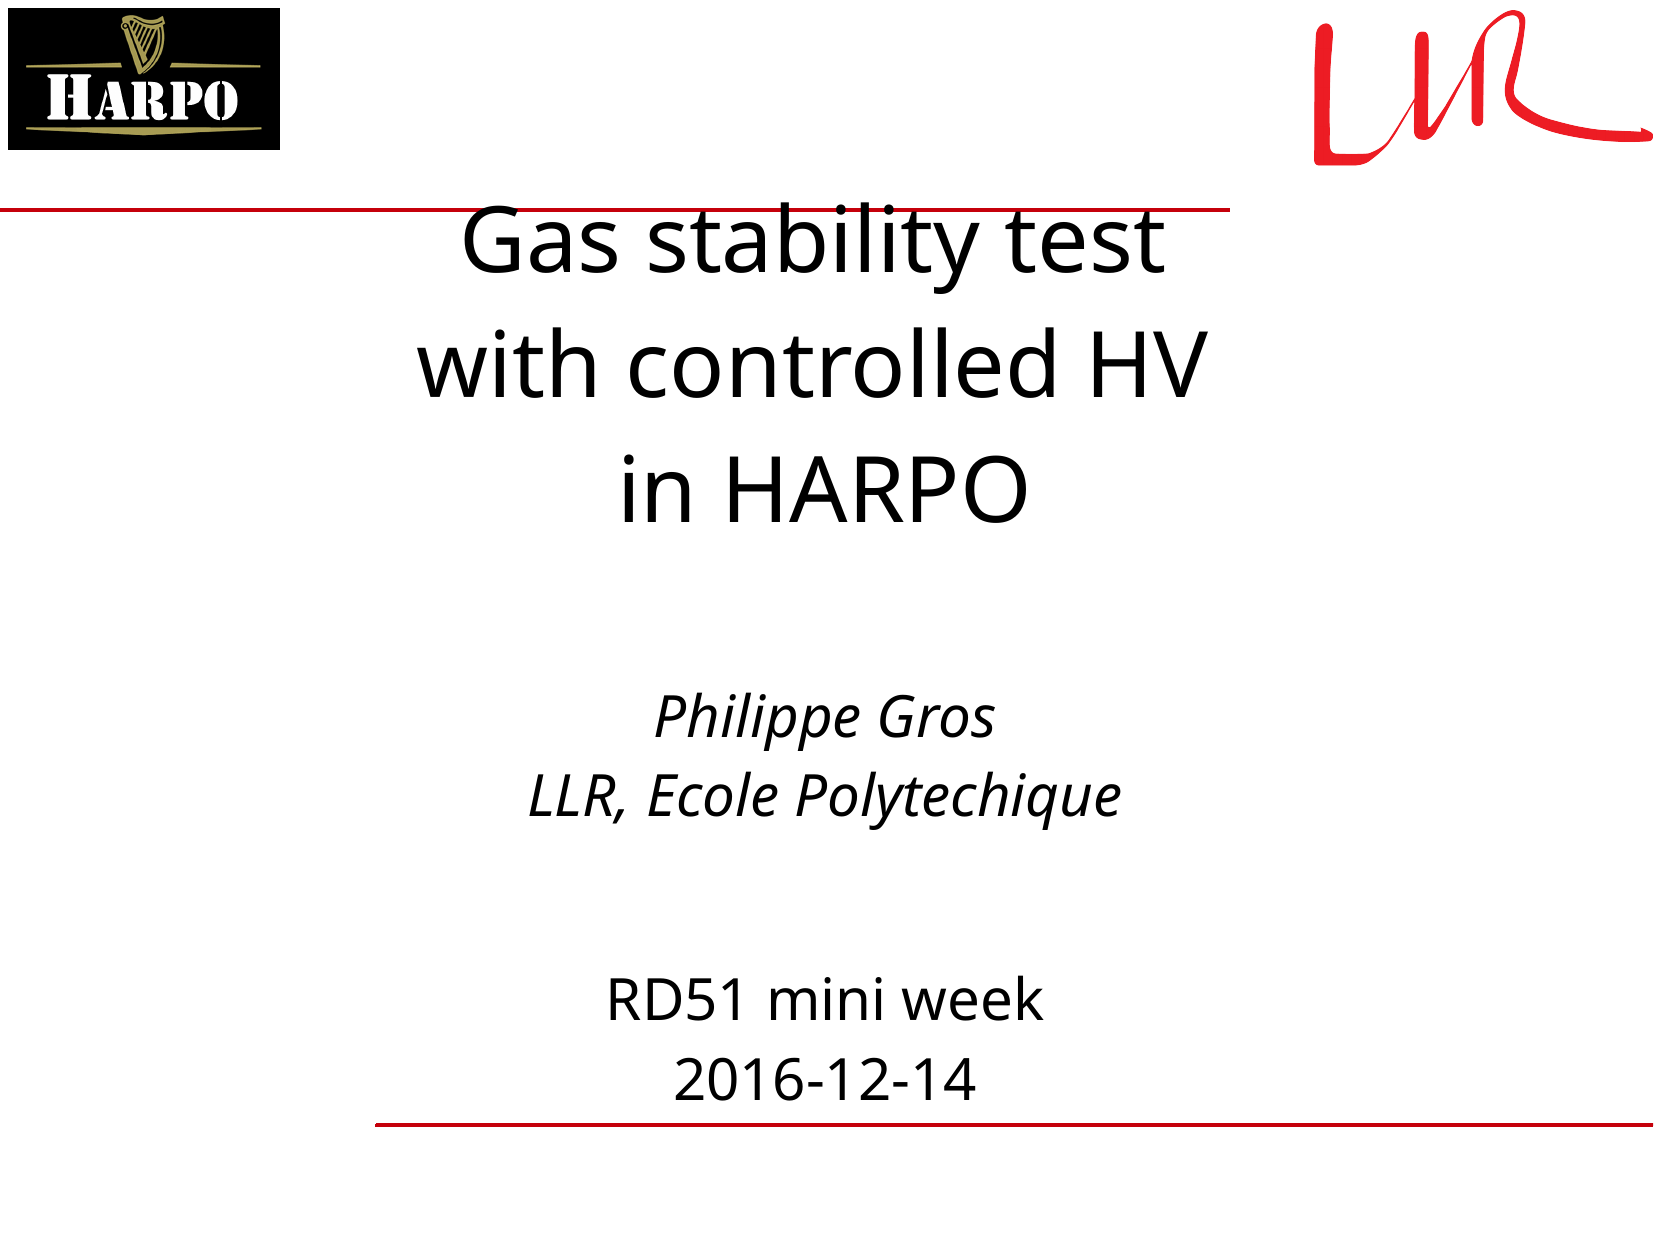

# Gas stability test with controlled HV in HARPO Philippe Gros LLR, Ecole Polytechique RD51 mini week 2016-12-14